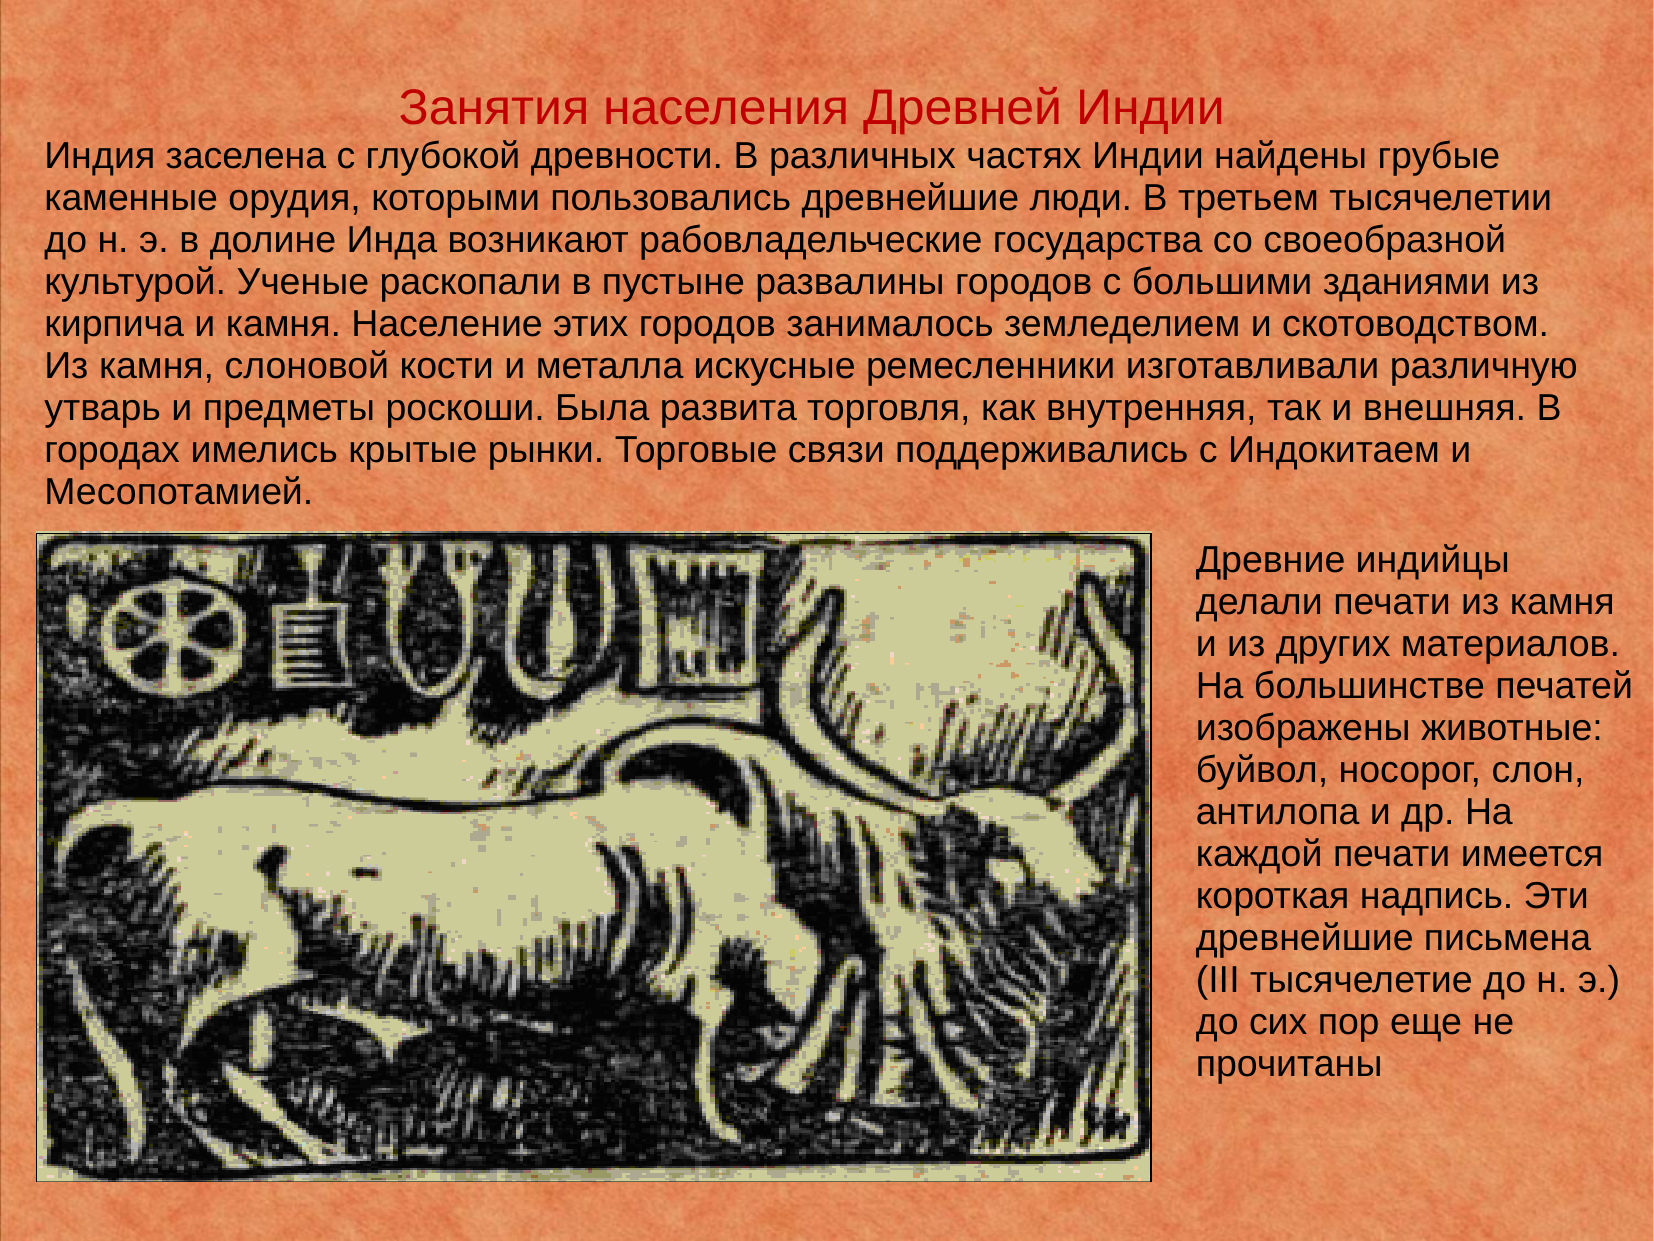

Занятия населения Древней Индии
Индия заселена с глубокой древности. В различных частях Индии найдены грубые каменные орудия, которыми пользовались древнейшие люди. В третьем тысячелетии до н. э. в долине Инда возникают рабовладельческие государства со своеобразной культурой. Ученые раскопали в пустыне развалины городов с большими зданиями из кирпича и камня. Население этих городов занималось земледелием и скотоводством. Из камня, слоновой кости и металла искусные ремесленники изготавливали различную утварь и предметы роскоши. Была развита торговля, как внутренняя, так и внешняя. В городах имелись крытые рынки. Торговые связи поддерживались с Индокитаем и Месопотамией.
Древние индийцы делали печати из камня и из других материалов. На большинстве печатей изображены животные: буйвол, носорог, слон, антилопа и др. На каждой печати имеется короткая надпись. Эти древнейшие письмена (III тысячелетие до н. э.) до сих пор еще не прочитаны